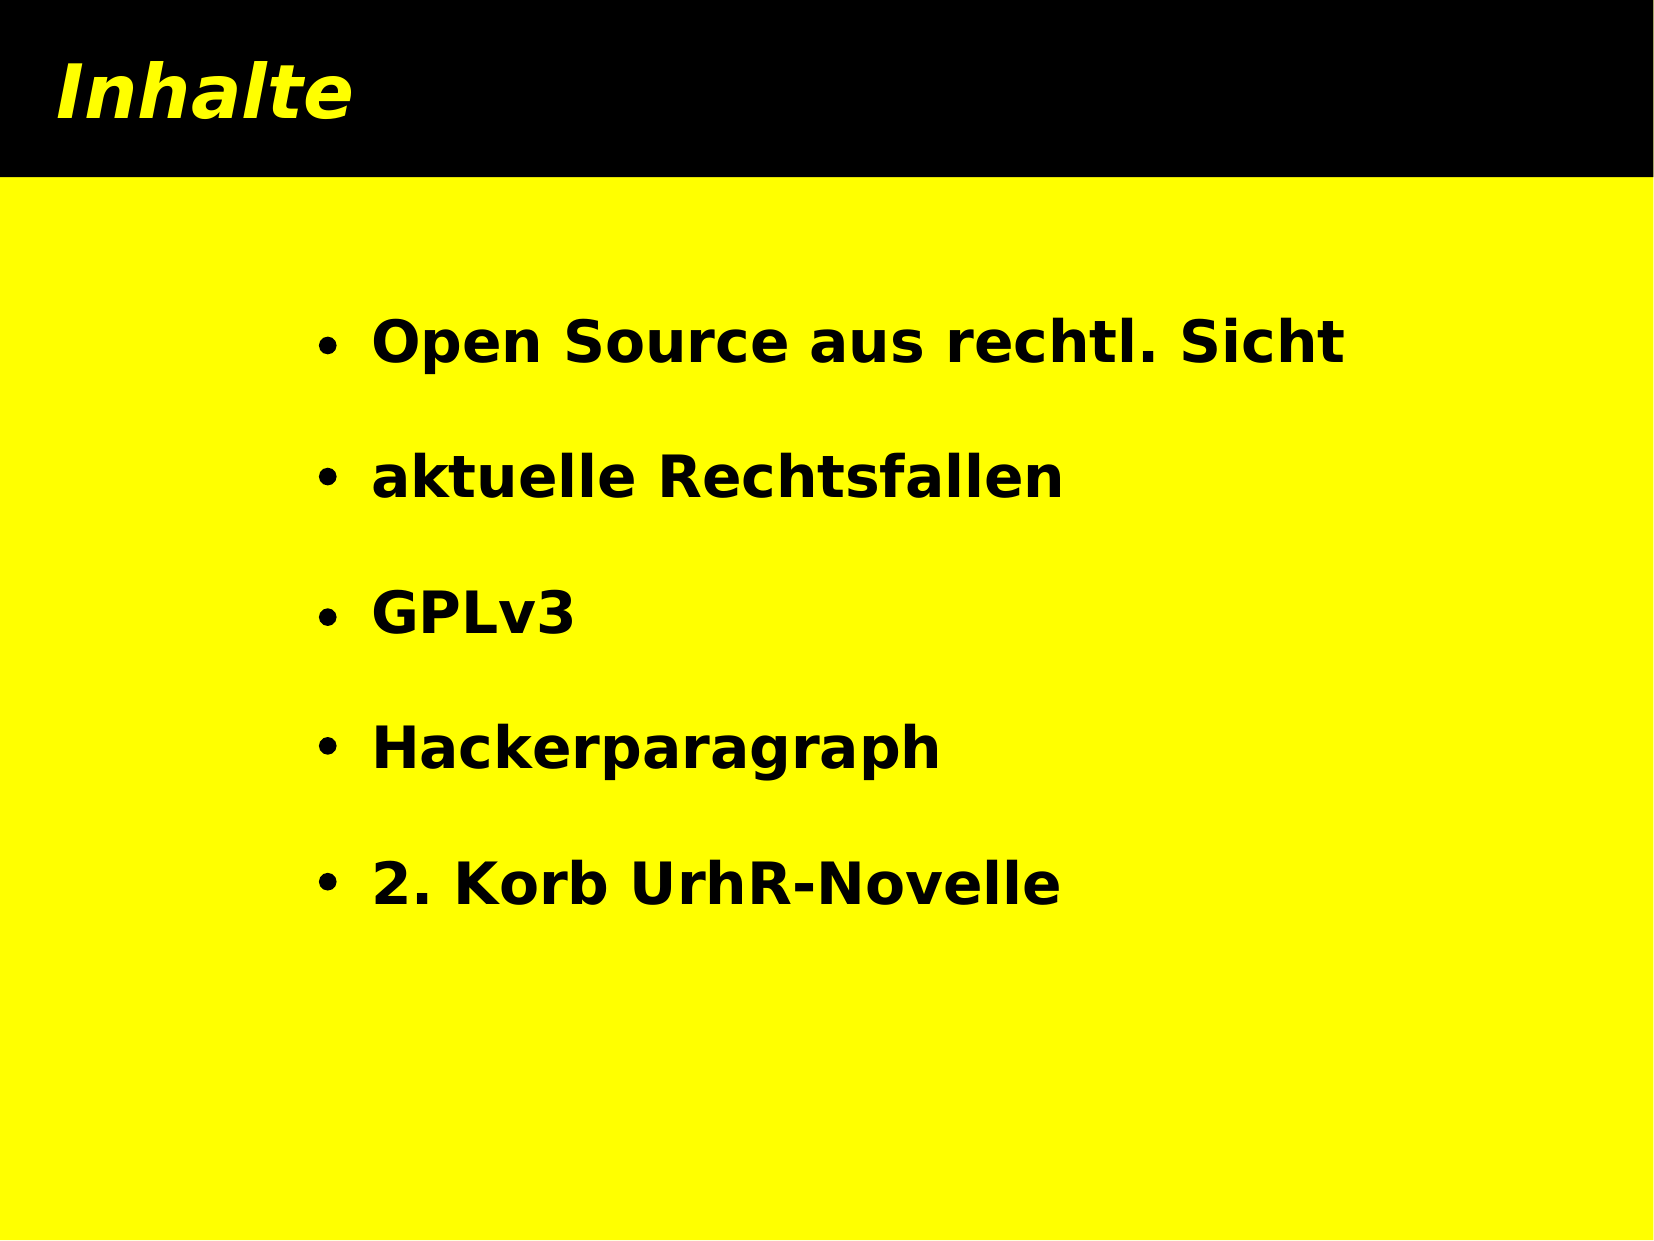

Inhalte
	Open Source aus rechtl. Sicht
	aktuelle Rechtsfallen
	GPLv3
	Hackerparagraph
	2. Korb UrhR-Novelle